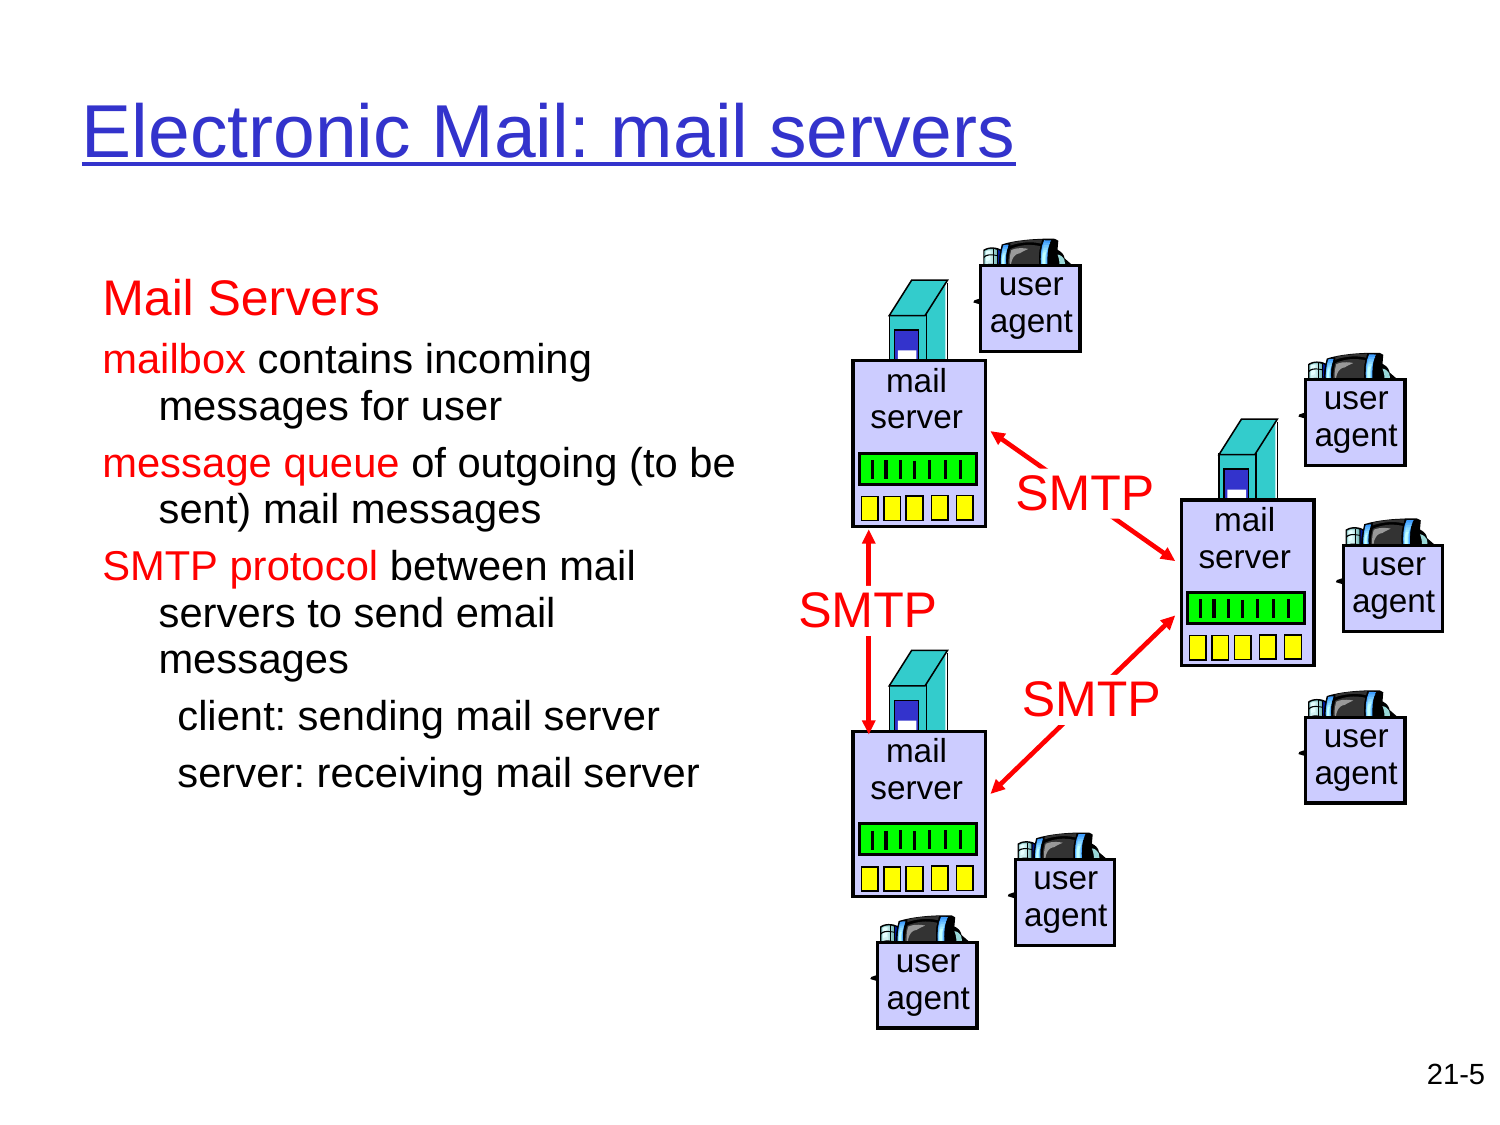

# Electronic Mail: mail servers
user
agent
Mail Servers
mailbox contains incoming messages for user
message queue of outgoing (to be sent) mail messages
SMTP protocol between mail servers to send email messages
client: sending mail server
server: receiving mail server
mail
server
user
agent
SMTP
mail
server
user
agent
SMTP
mail
server
SMTP
user
agent
user
agent
user
agent
5